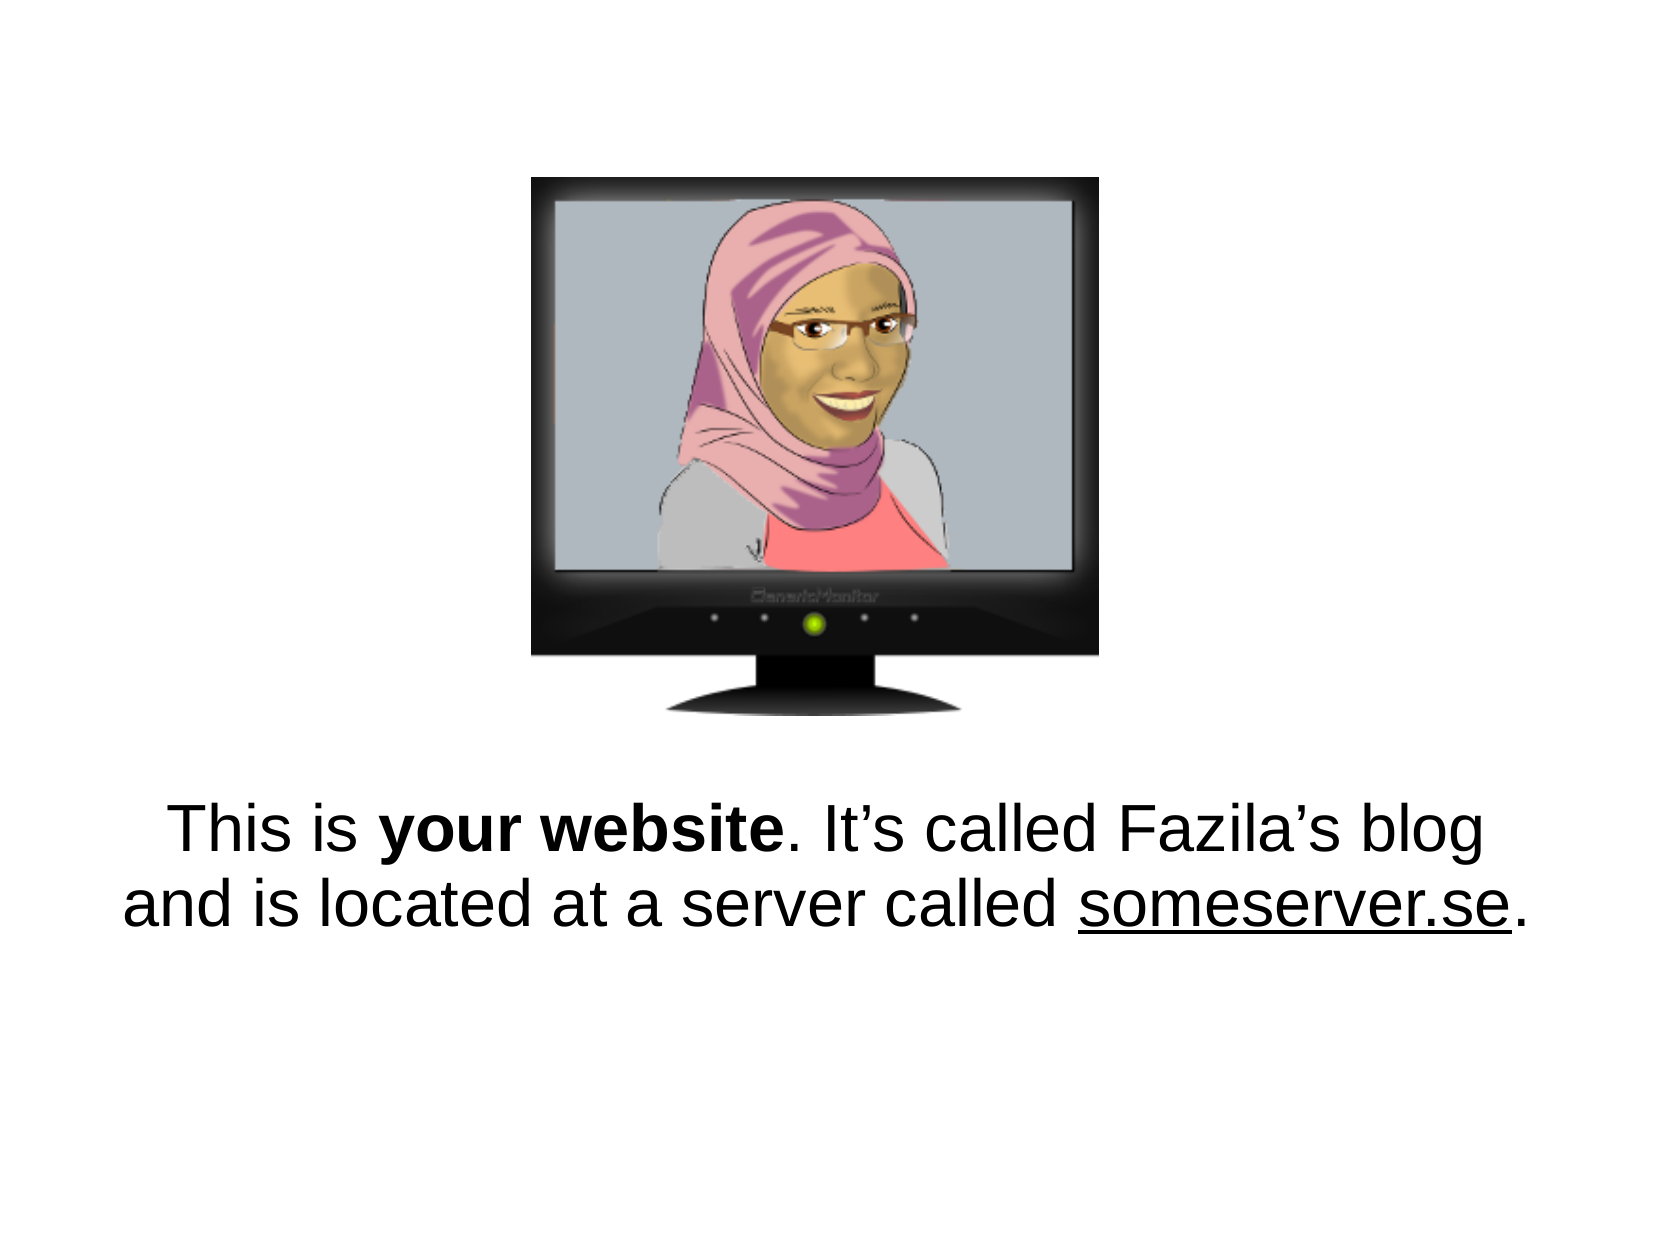

# This is your website. It’s called Fazila’s blog
and is located at a server called someserver.se.